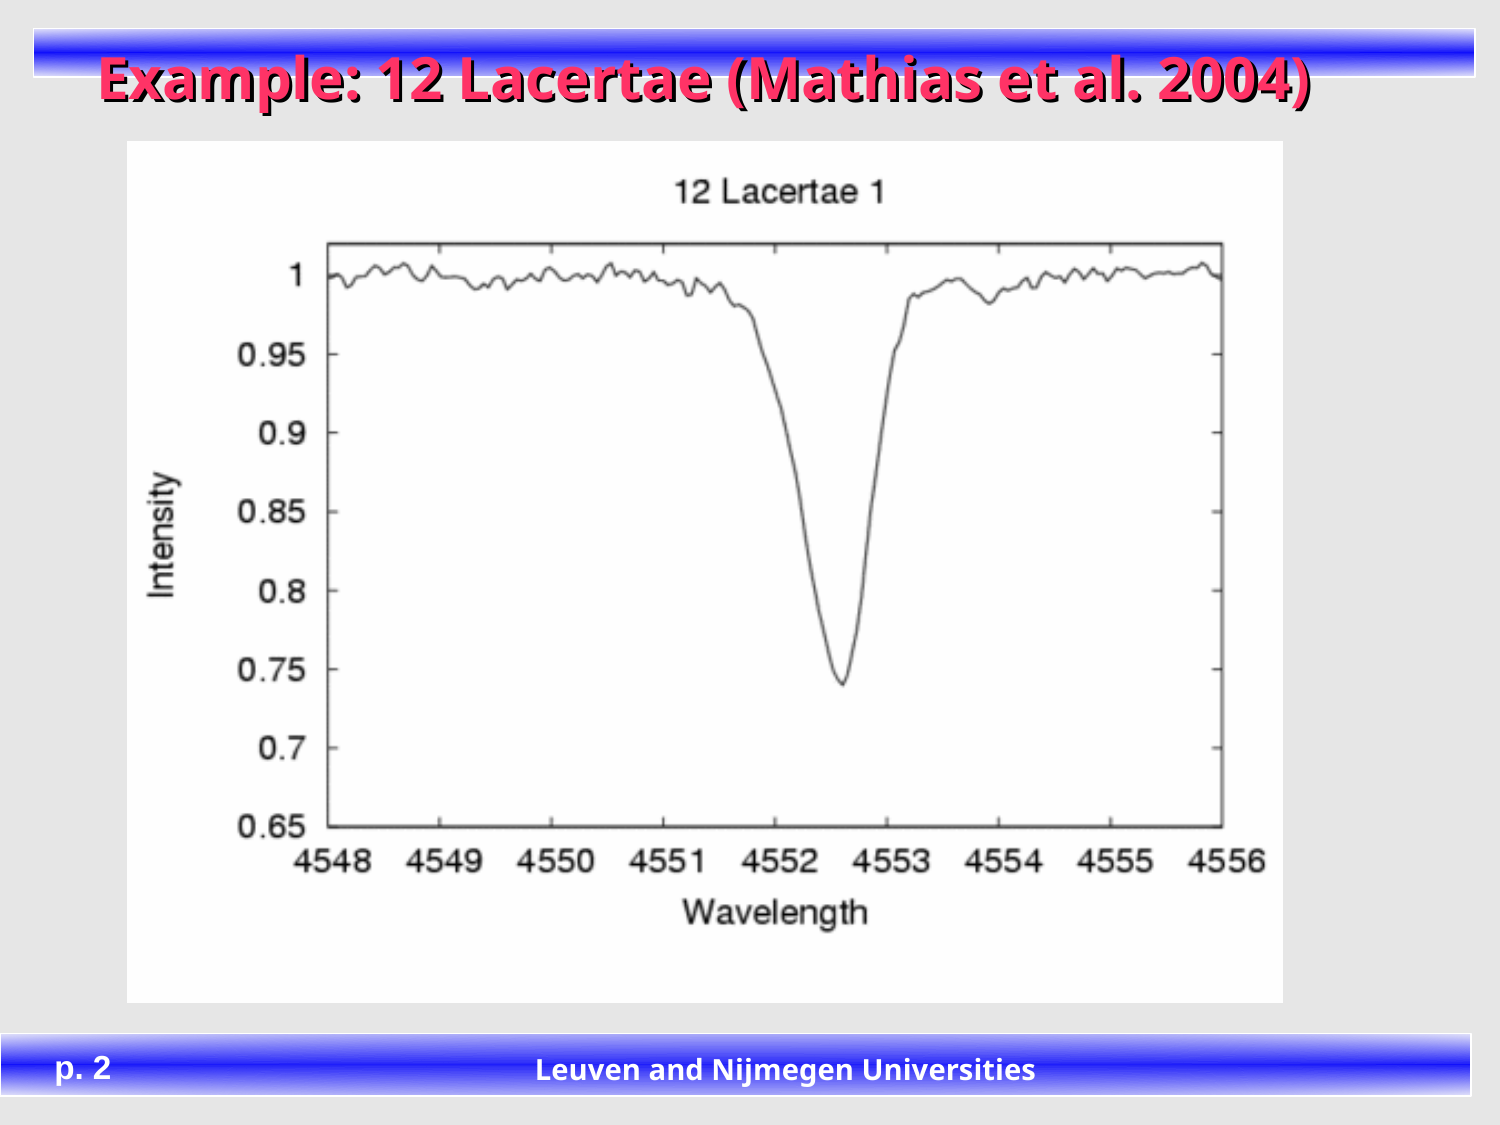

# Example: 12 Lacertae (Mathias et al. 2004)